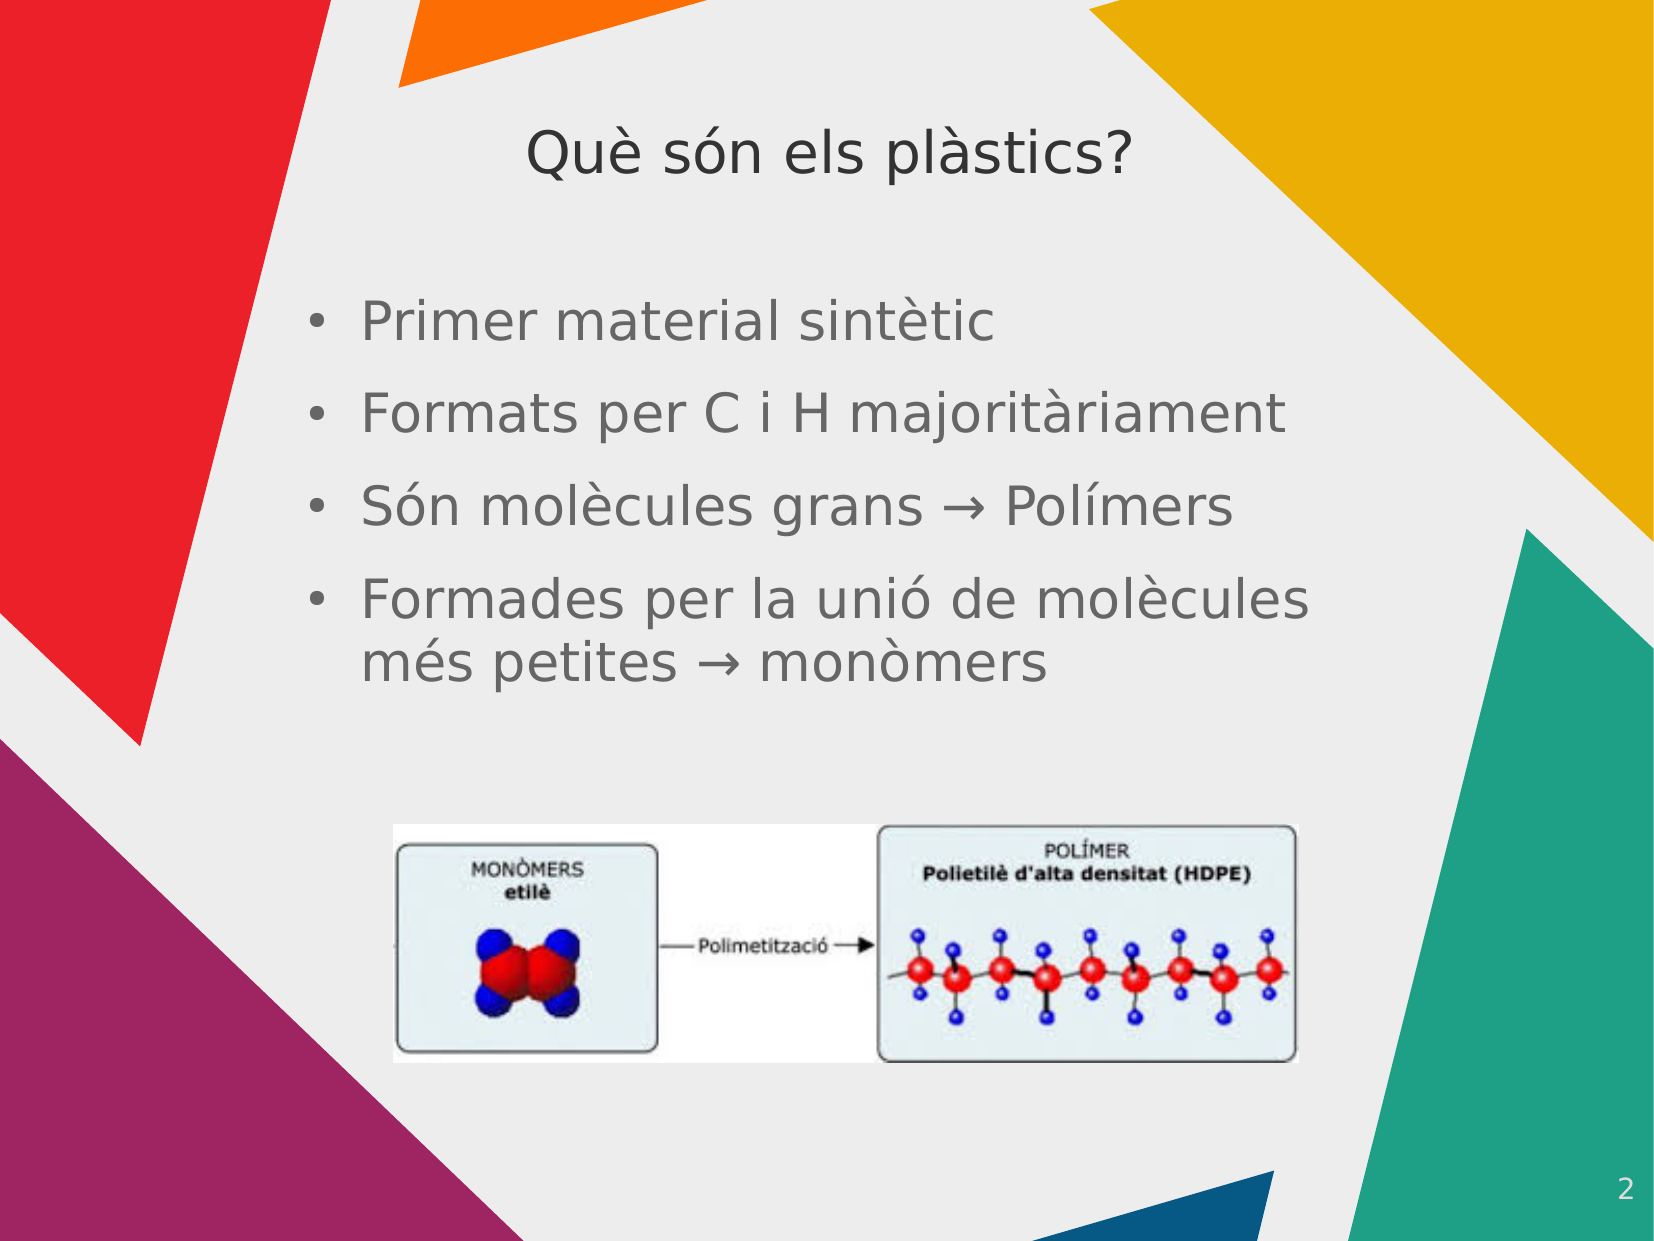

# Què són els plàstics?
Primer material sintètic
Formats per C i H majoritàriament
Són molècules grans → Polímers
Formades per la unió de molècules més petites → monòmers
2